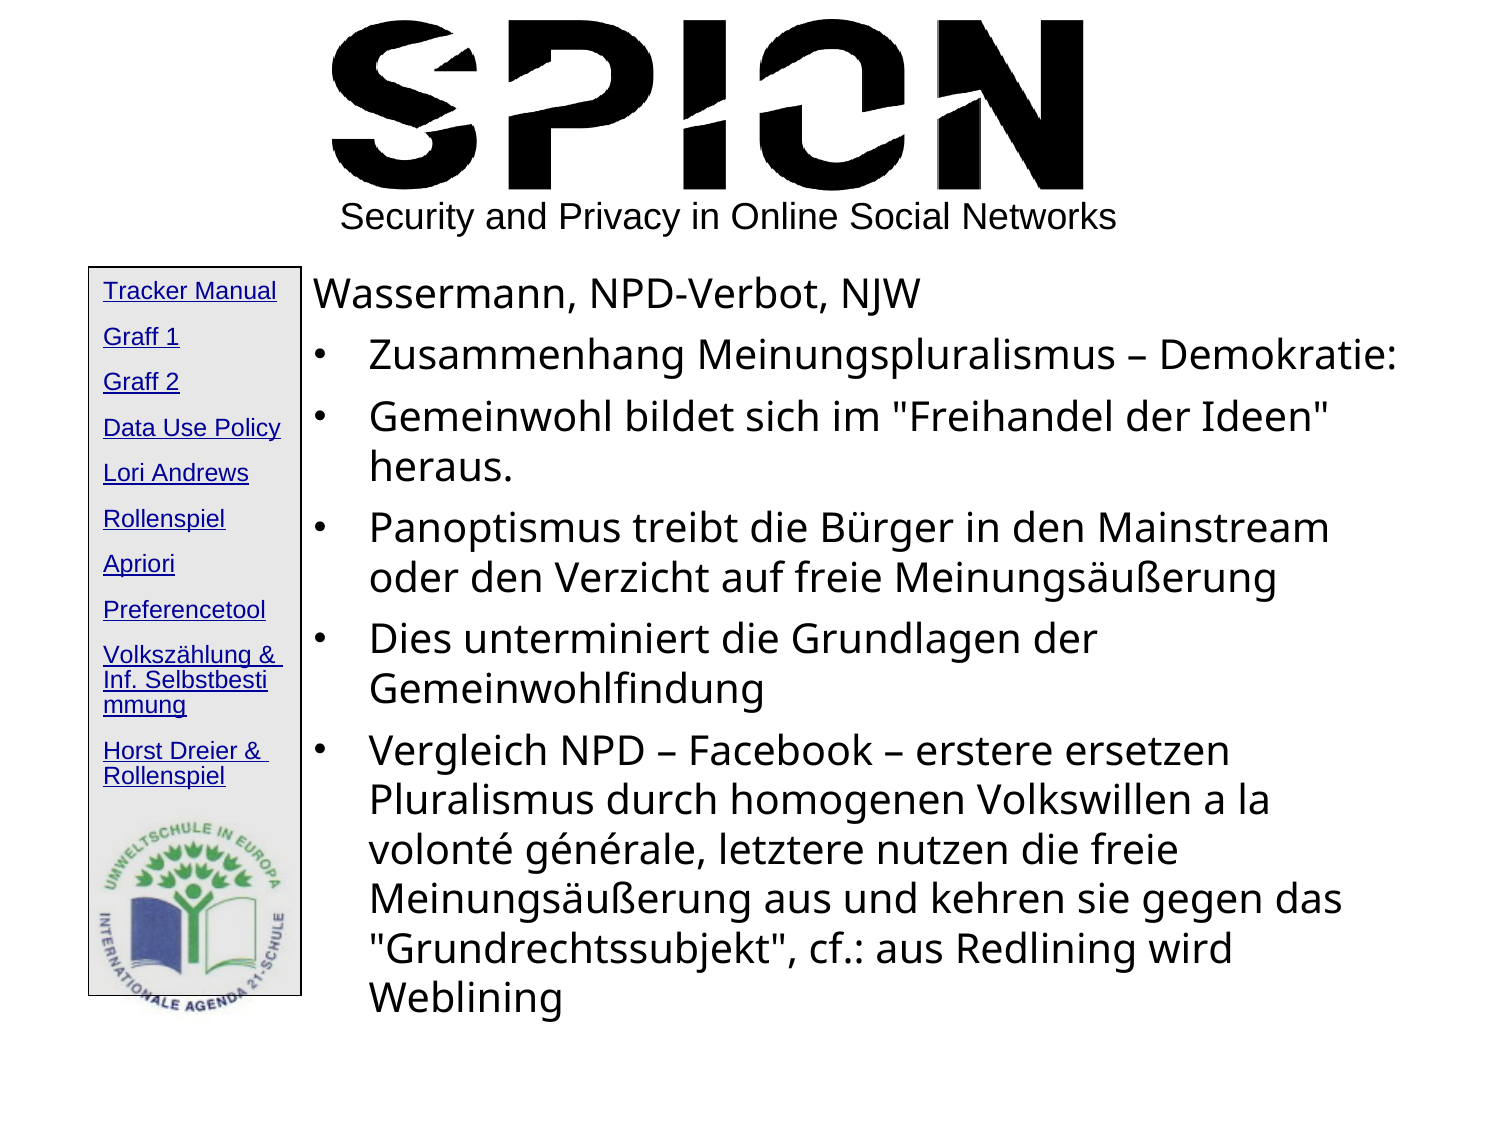

# Wassermann, NPD-Verbot, NJW
Zusammenhang Meinungspluralismus – Demokratie:
Gemeinwohl bildet sich im "Freihandel der Ideen" heraus.
Panoptismus treibt die Bürger in den Mainstream oder den Verzicht auf freie Meinungsäußerung
Dies unterminiert die Grundlagen der Gemeinwohlfindung
Vergleich NPD – Facebook – erstere ersetzen Pluralismus durch homogenen Volkswillen a la volonté générale, letztere nutzen die freie Meinungsäußerung aus und kehren sie gegen das "Grundrechtssubjekt", cf.: aus Redlining wird Weblining